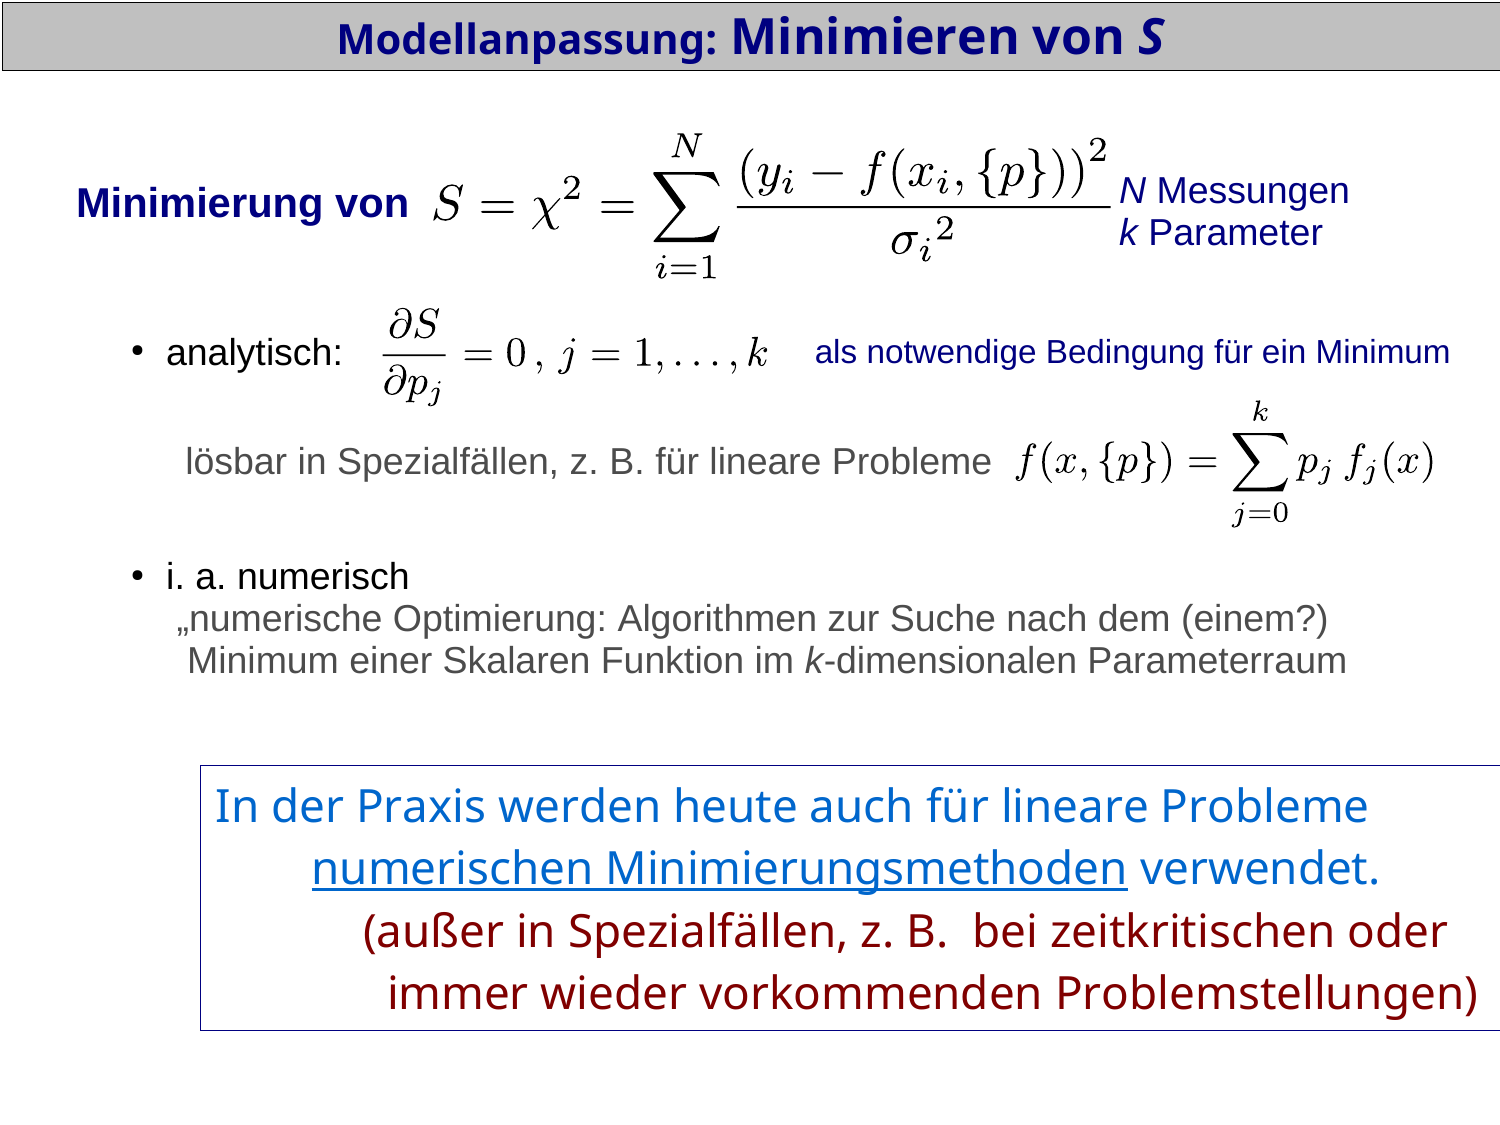

# Modellanpassung: Minimieren von S
N Messungen
k Parameter
Minimierung von
analytisch:
als notwendige Bedingung für ein Minimum
lösbar in Spezialfällen, z. B. für lineare Probleme
i. a. numerisch
 „numerische Optimierung: Algorithmen zur Suche nach dem (einem?)
 Minimum einer Skalaren Funktion im k-dimensionalen Parameterraum
In der Praxis werden heute auch für lineare Probleme
 numerischen Minimierungsmethoden verwendet.
		(außer in Spezialfällen, z. B. bei zeitkritischen oder
 		 immer wieder vorkommenden Problemstellungen)